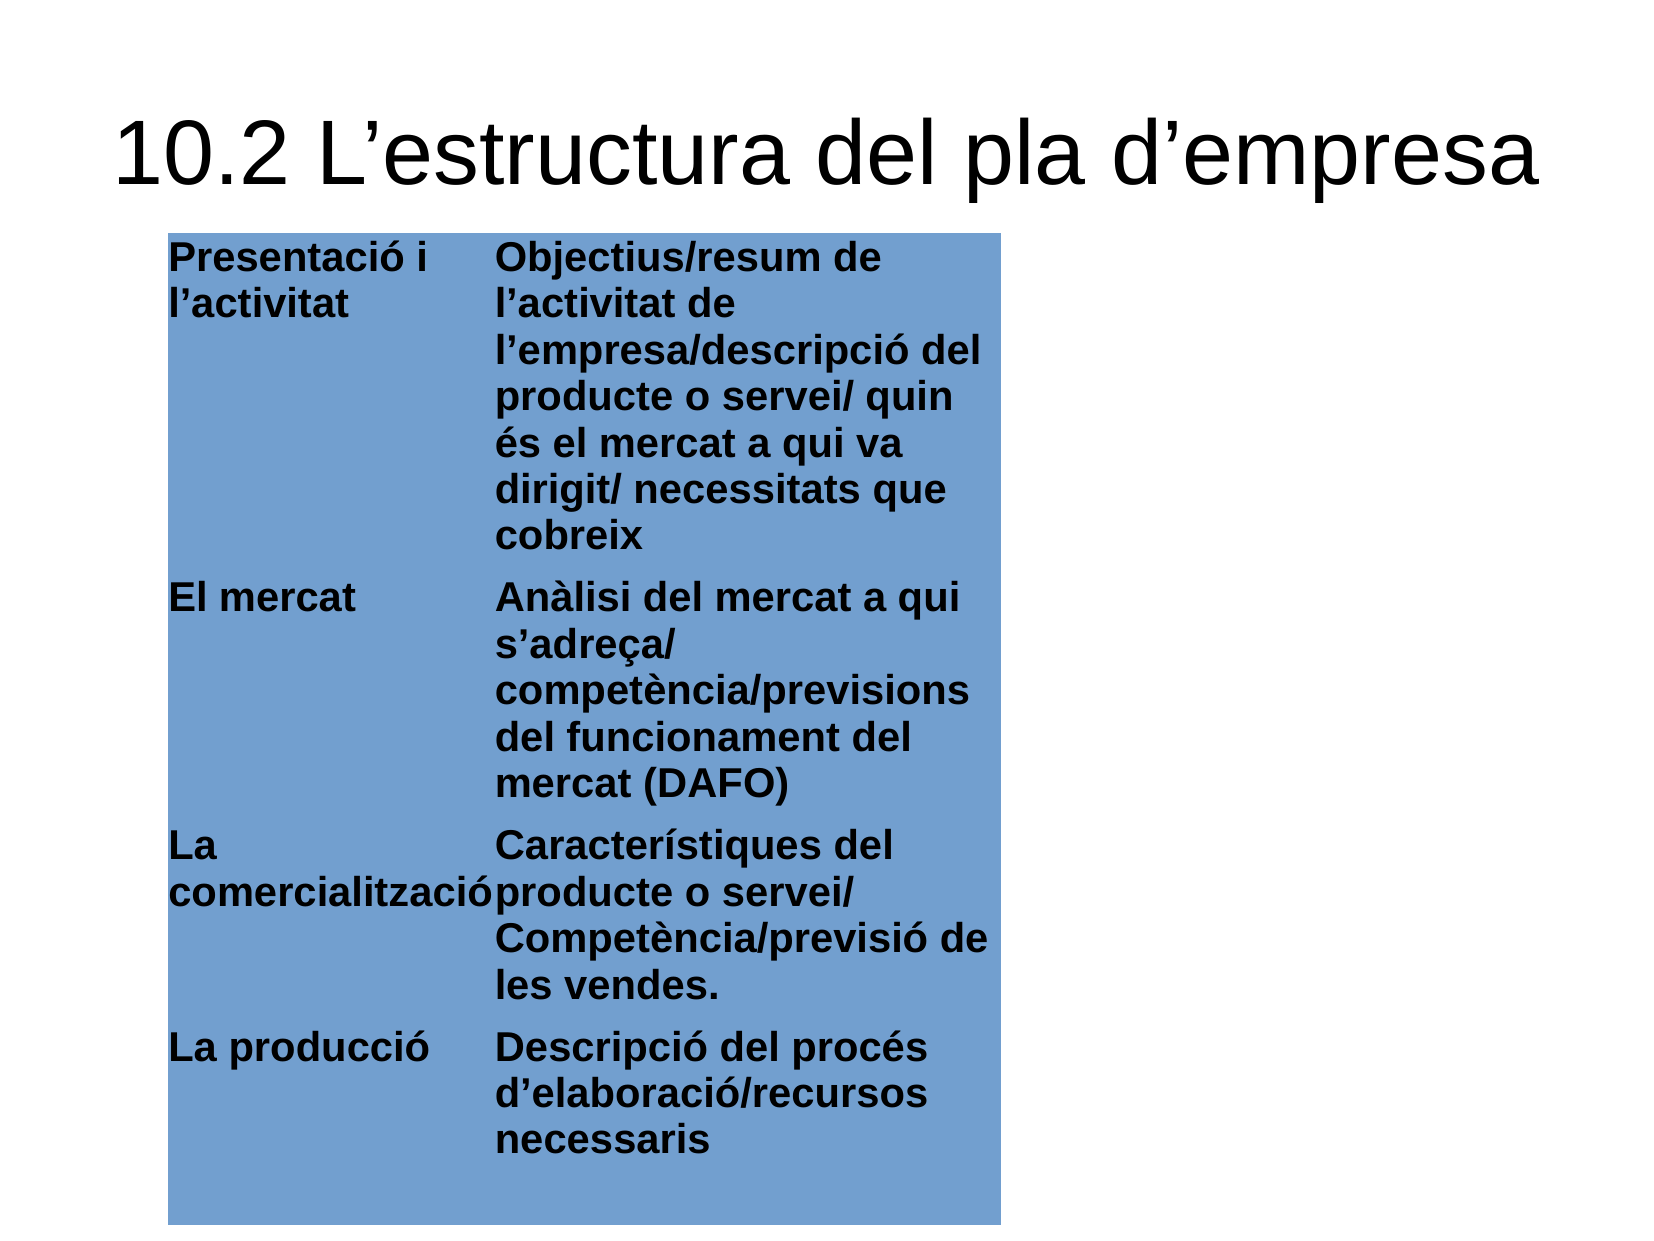

# 10.2 L’estructura del pla d’empresa
| Presentació i l’activitat | Objectius/resum de l’activitat de l’empresa/descripció del producte o servei/ quin és el mercat a qui va dirigit/ necessitats que cobreix |
| --- | --- |
| El mercat | Anàlisi del mercat a qui s’adreça/ competència/previsions del funcionament del mercat (DAFO) |
| La comercialització | Característiques del producte o servei/ Competència/previsió de les vendes. |
| La producció | Descripció del procés d’elaboració/recursos necessaris |